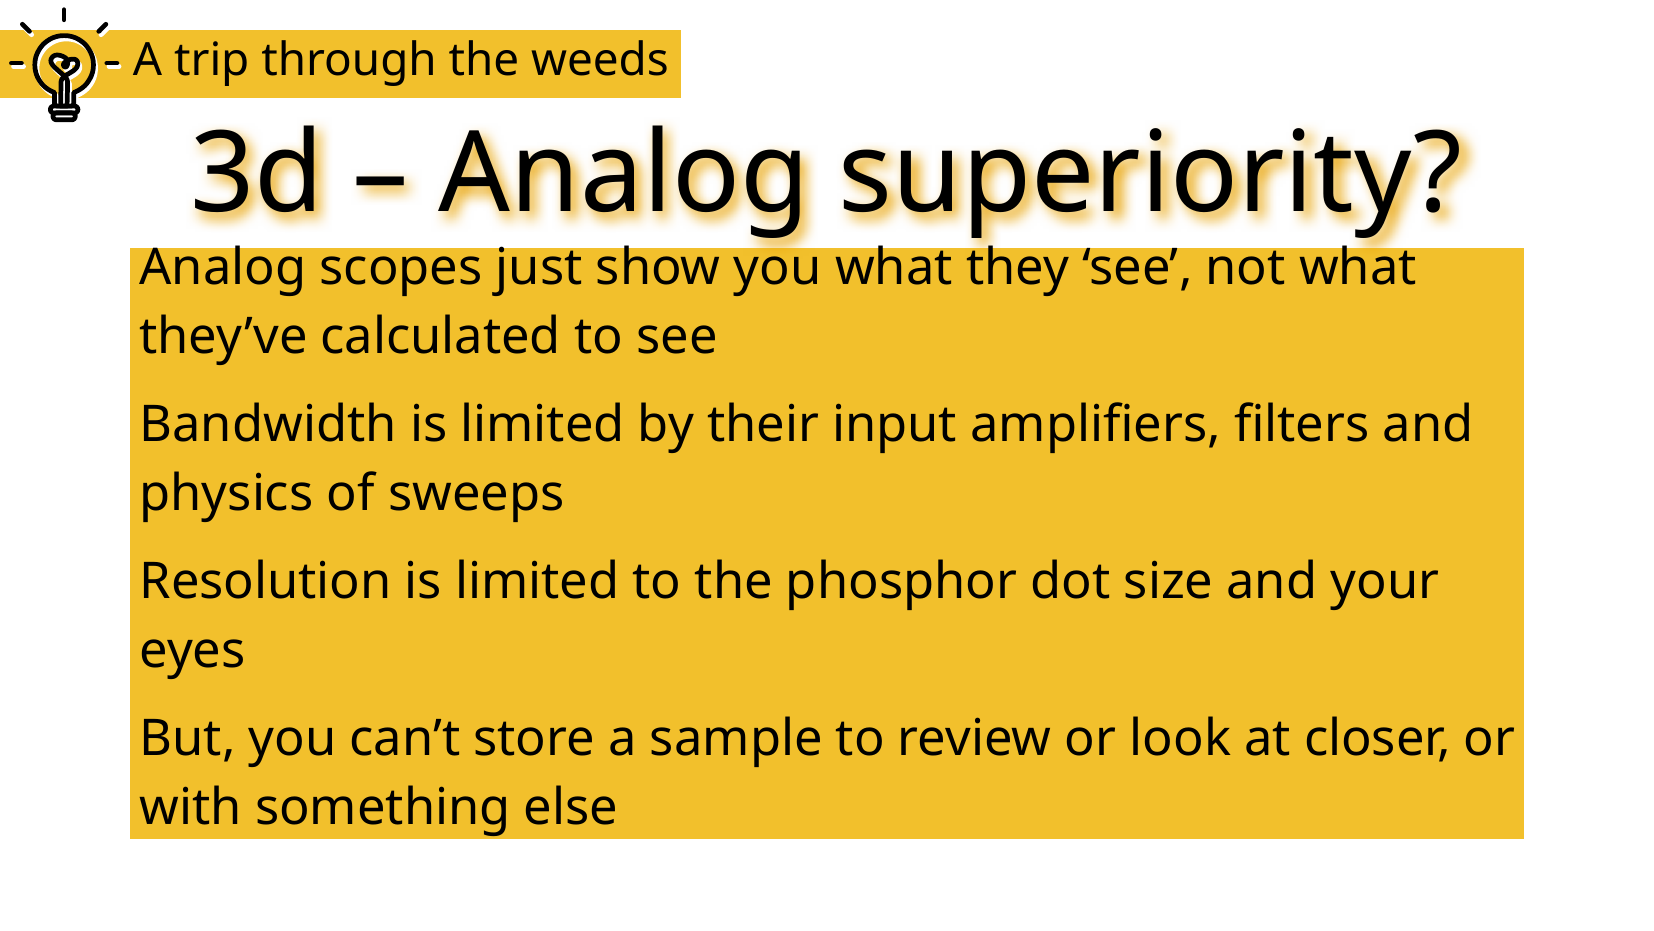

A trip through the weeds
# 3d – Analog superiority?
Analog scopes just show you what they ‘see’, not what they’ve calculated to see
Bandwidth is limited by their input amplifiers, filters and physics of sweeps
Resolution is limited to the phosphor dot size and your eyes
But, you can’t store a sample to review or look at closer, or with something else